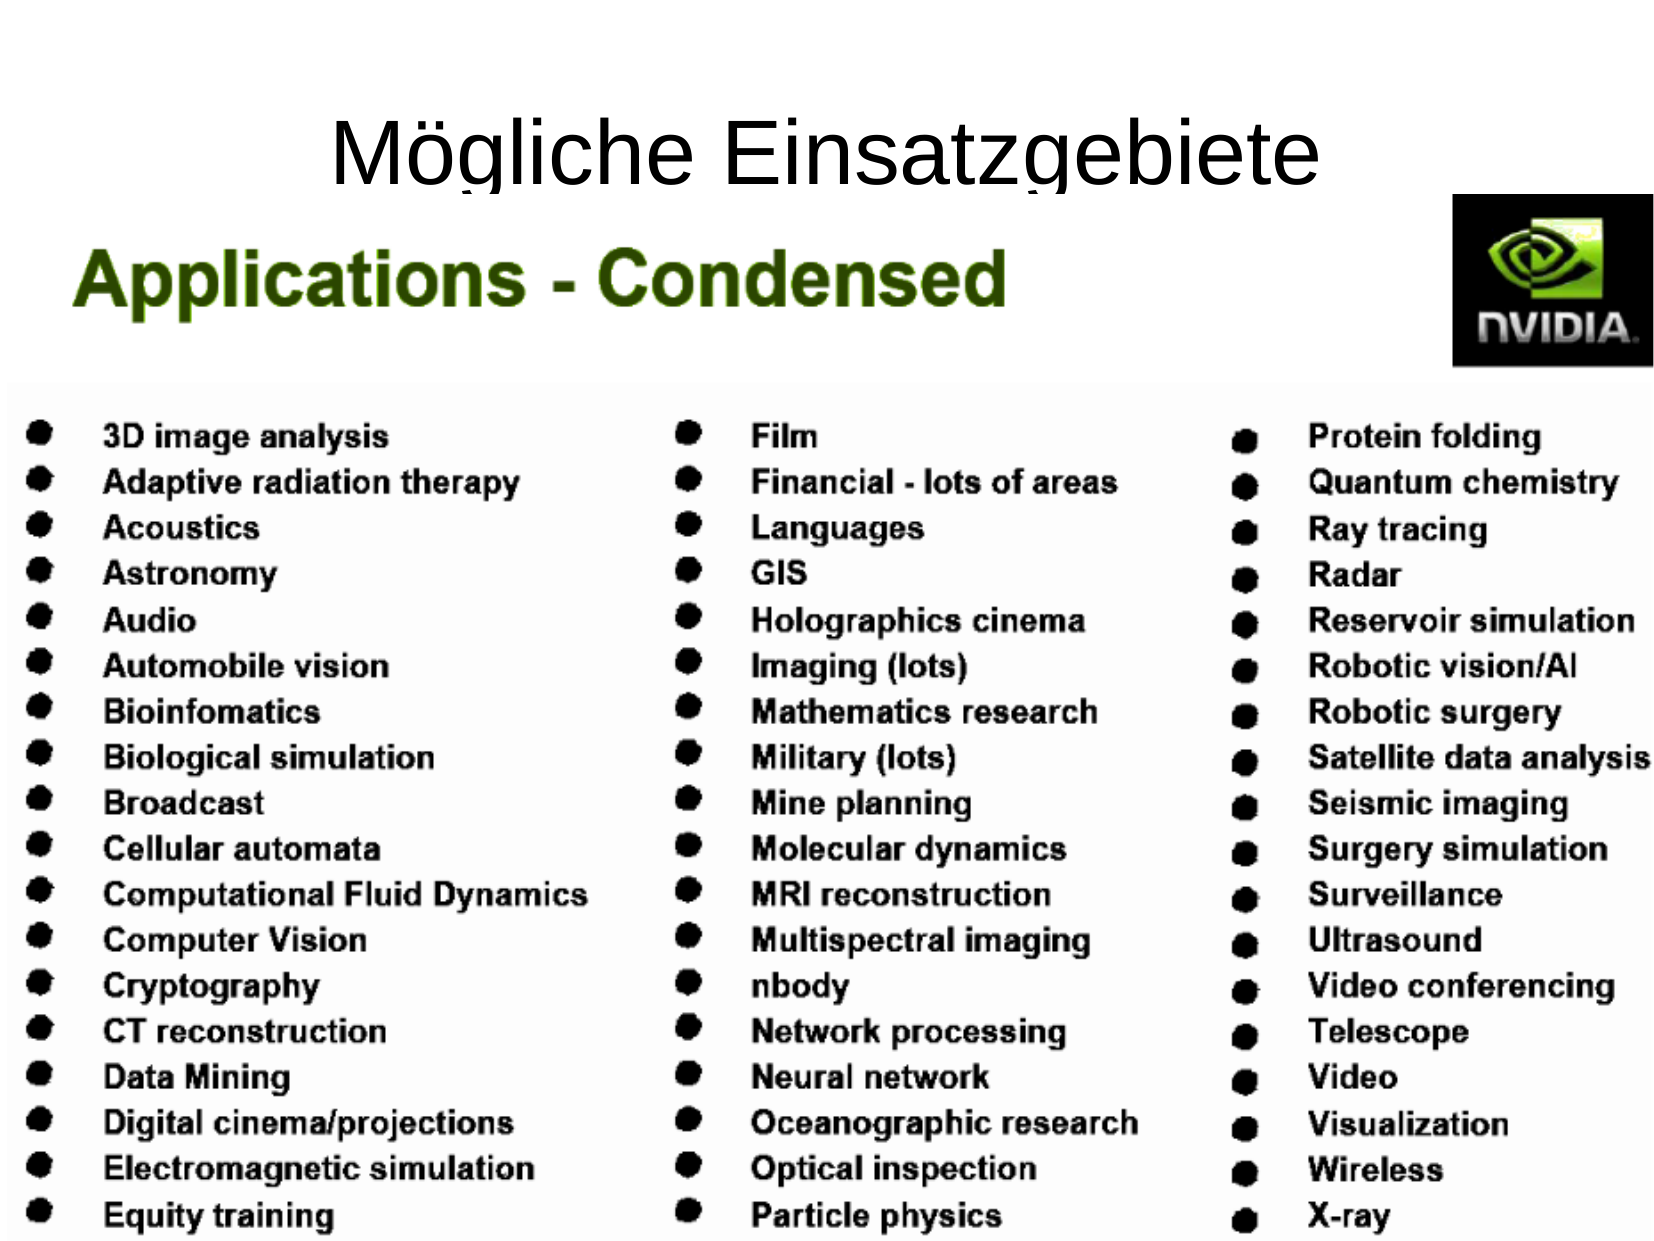

# Mögliche Einsatzgebiete
21.04.2009
Christian Schwarz
40